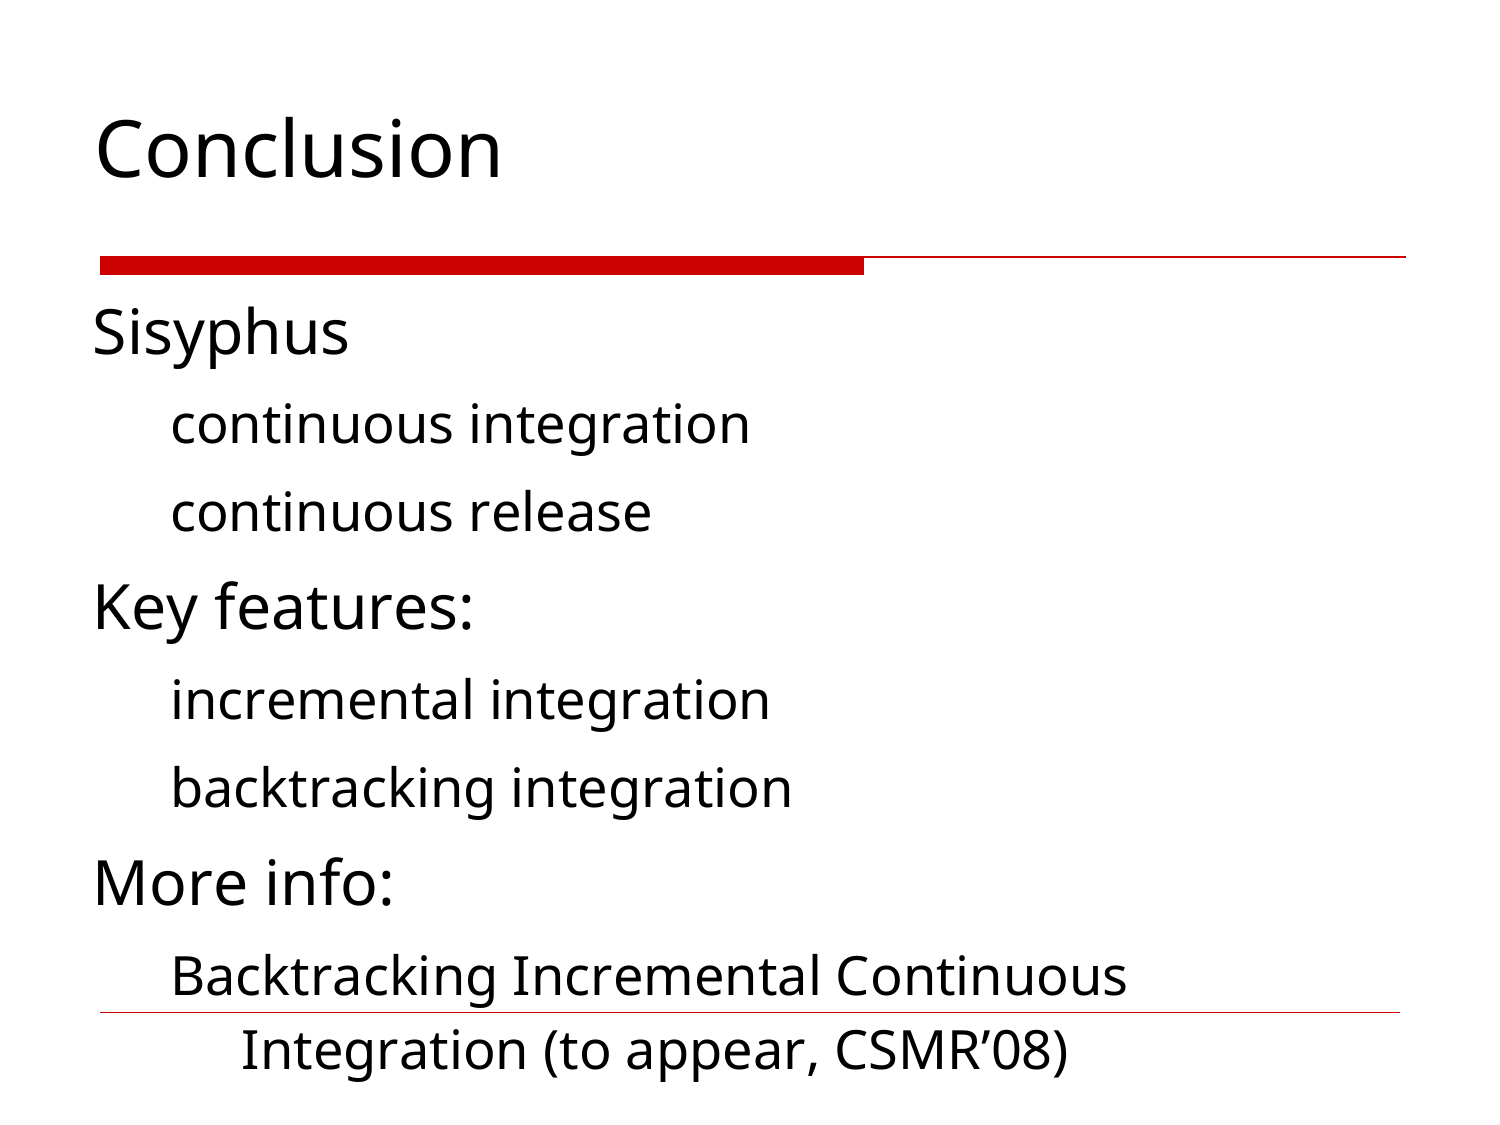

# Conclusion
Sisyphus
continuous integration
continuous release
Key features:
incremental integration
backtracking integration
More info:
Backtracking Incremental Continuous Integration (to appear, CSMR’08)